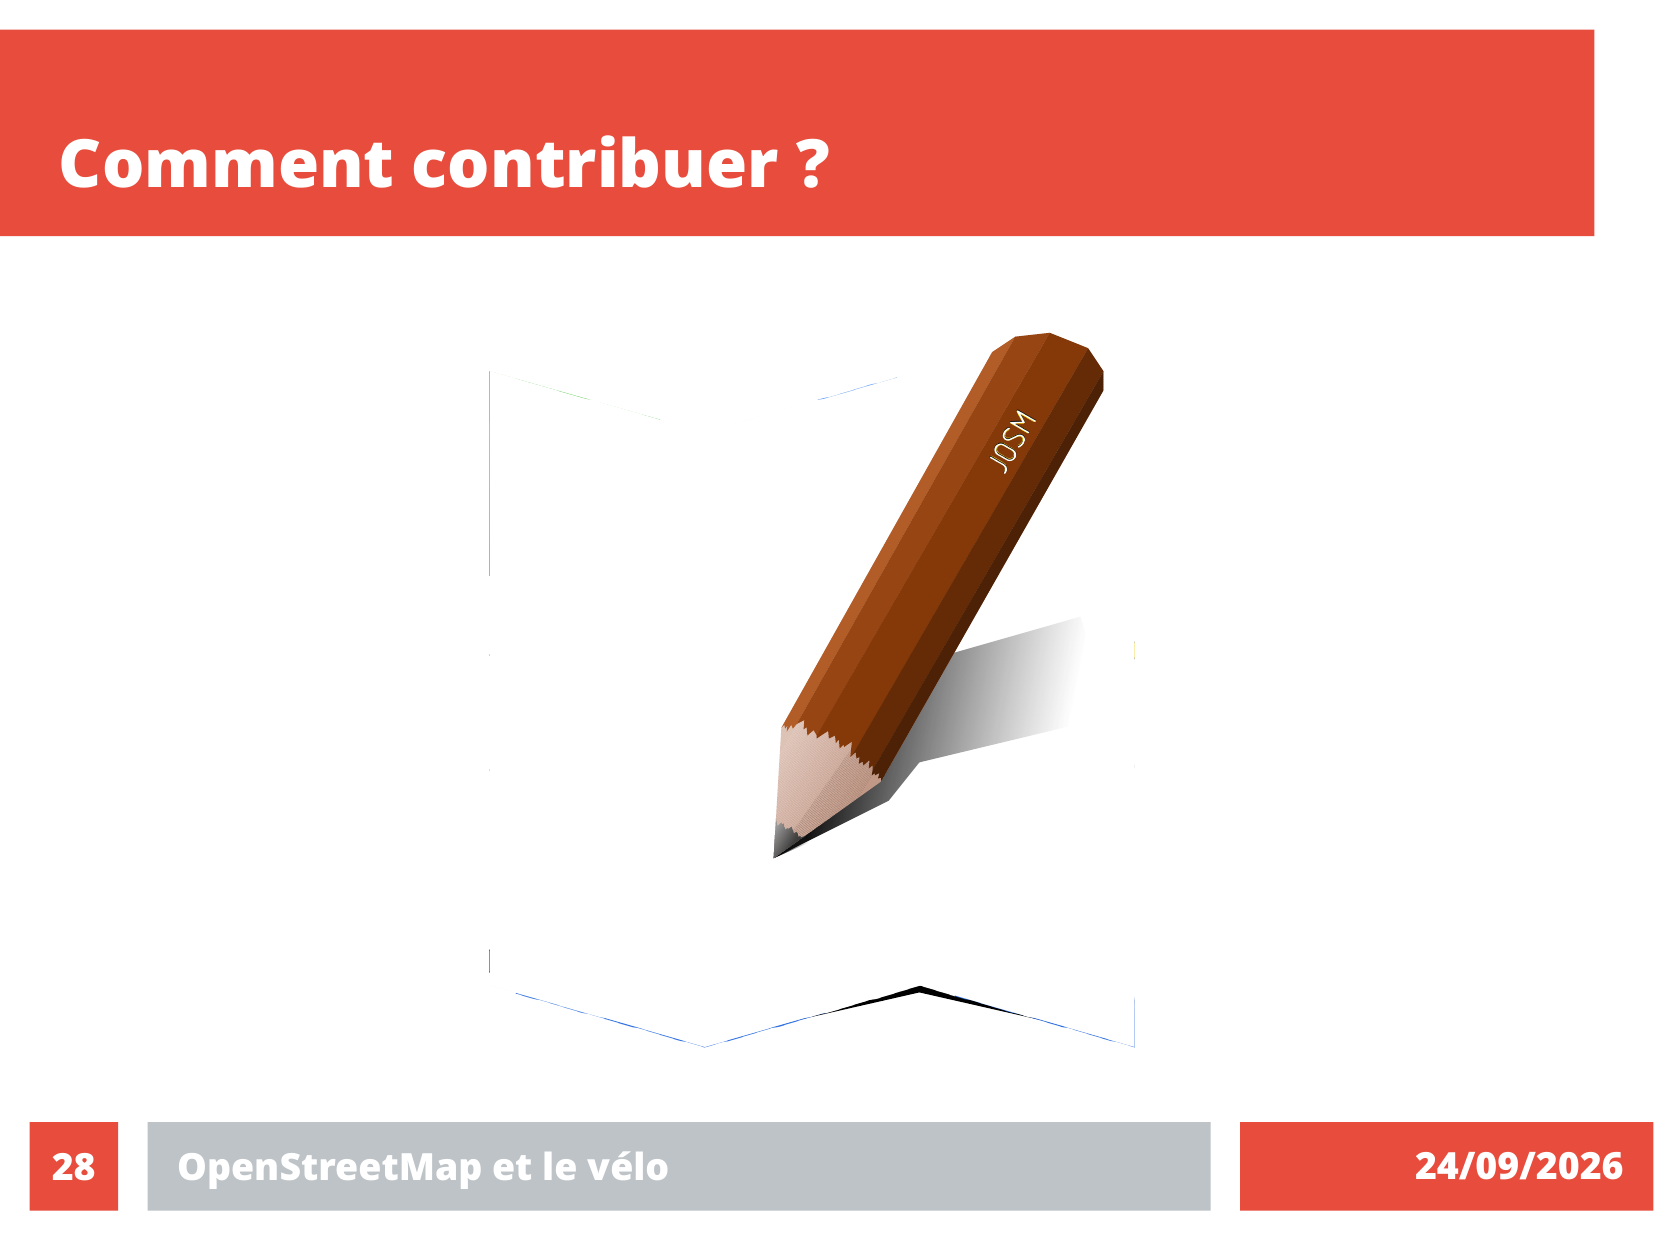

# Comment contribuer ?
28
OpenStreetMap et le vélo